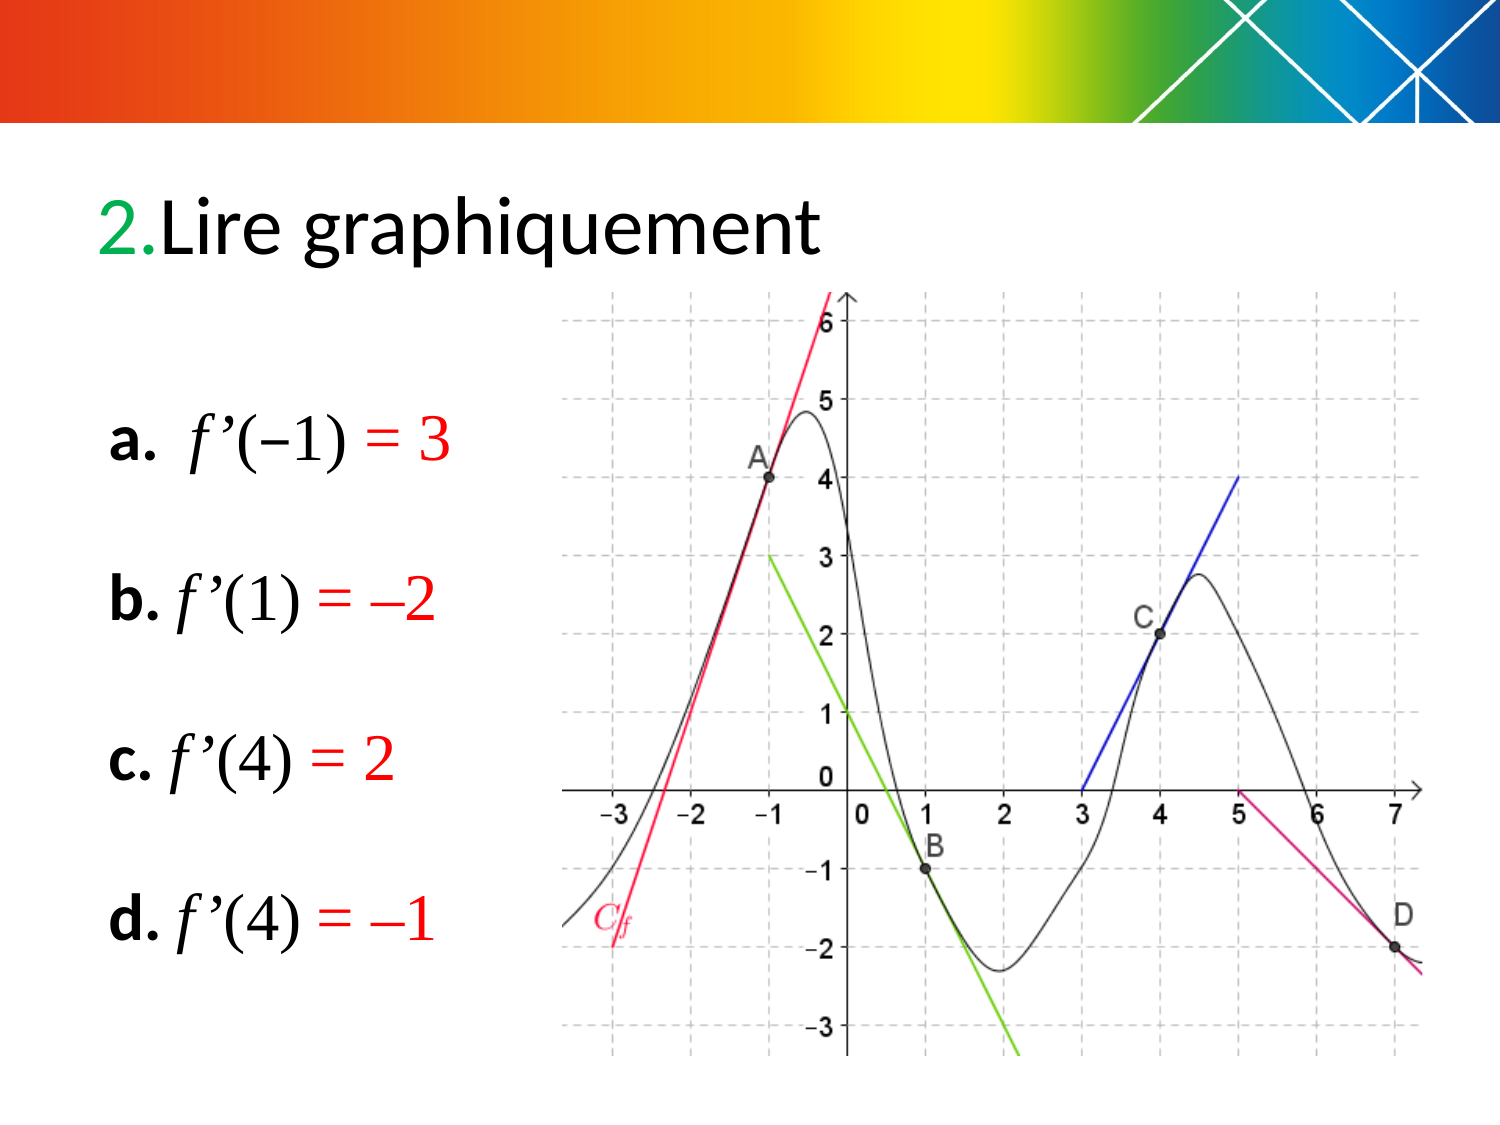

# 2.Lire graphiquement
a. f’(–1) = 3
b. f’(1) = –2
c. f’(4) = 2
d. f’(4) = –1